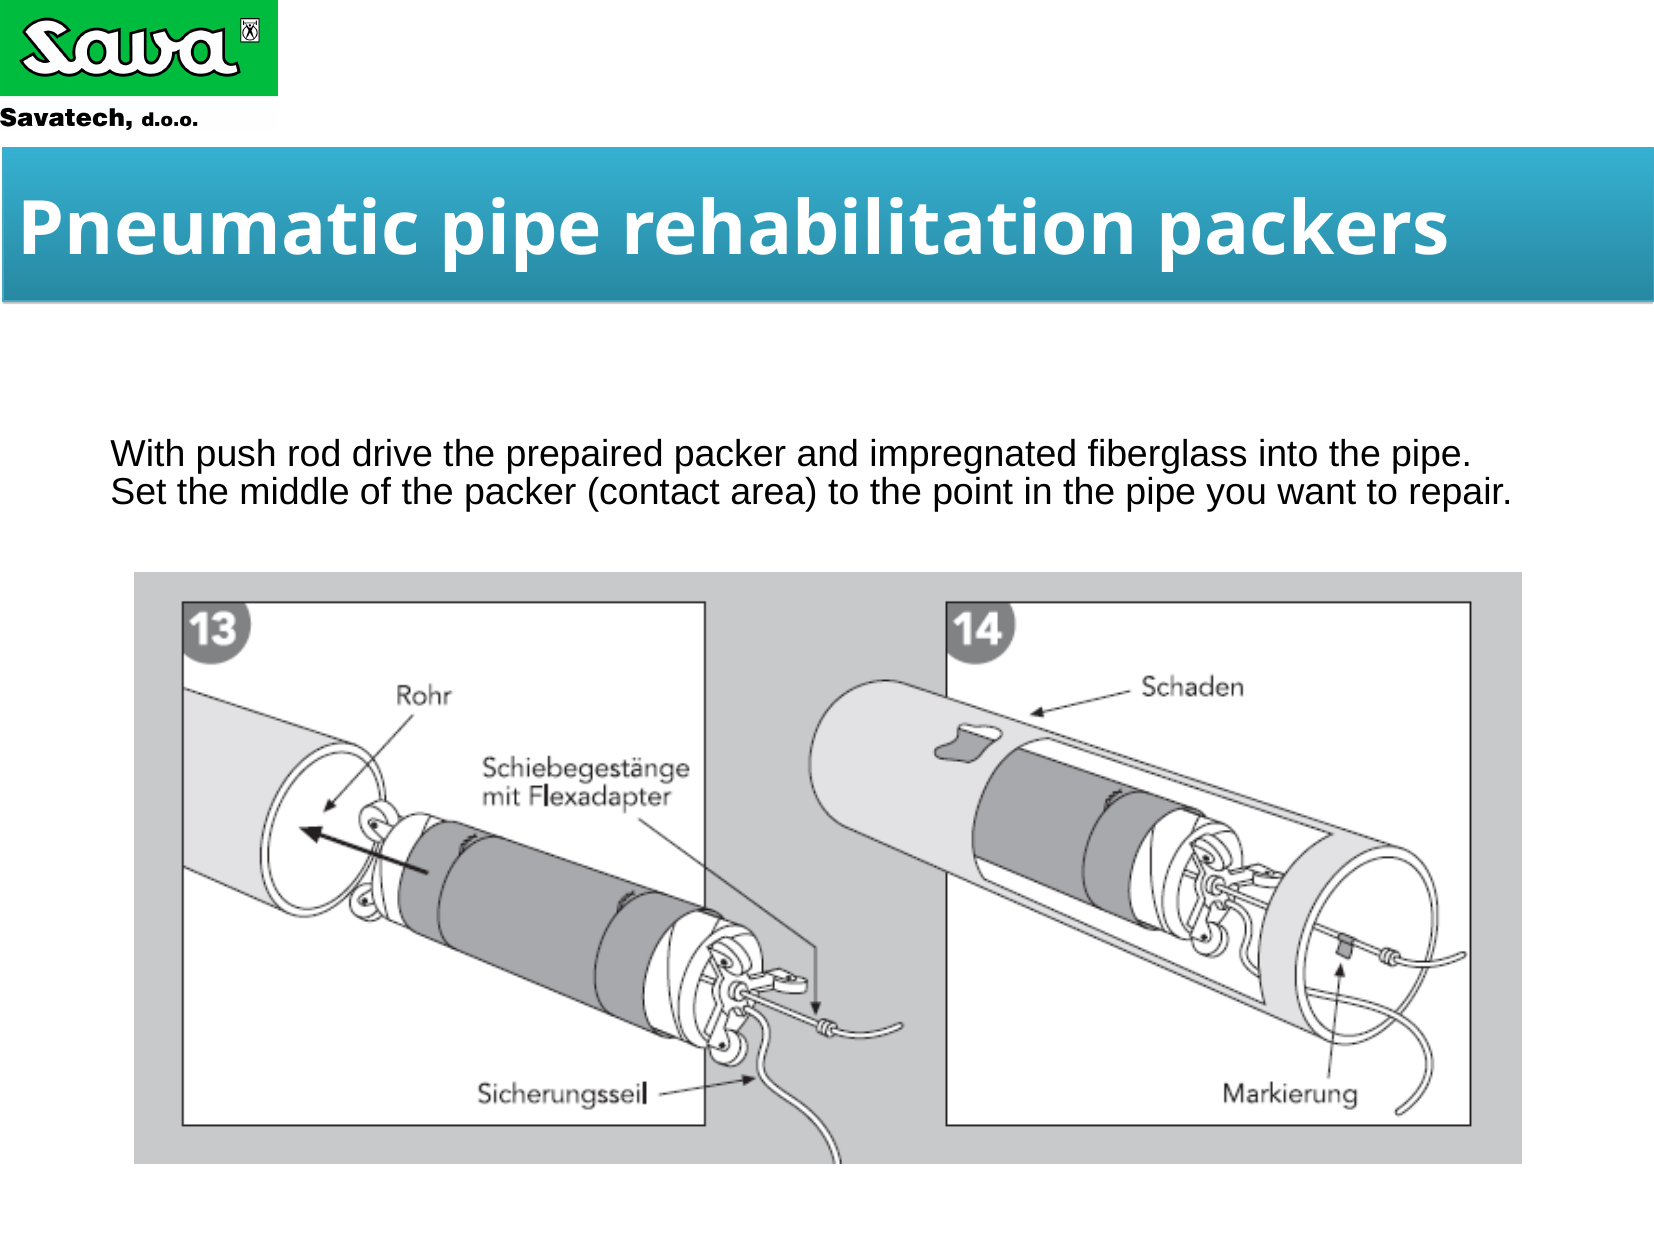

Pneumatic pipe rehabilitation packers
With push rod drive the prepaired packer and impregnated fiberglass into the pipe.
Set the middle of the packer (contact area) to the point in the pipe you want to repair.